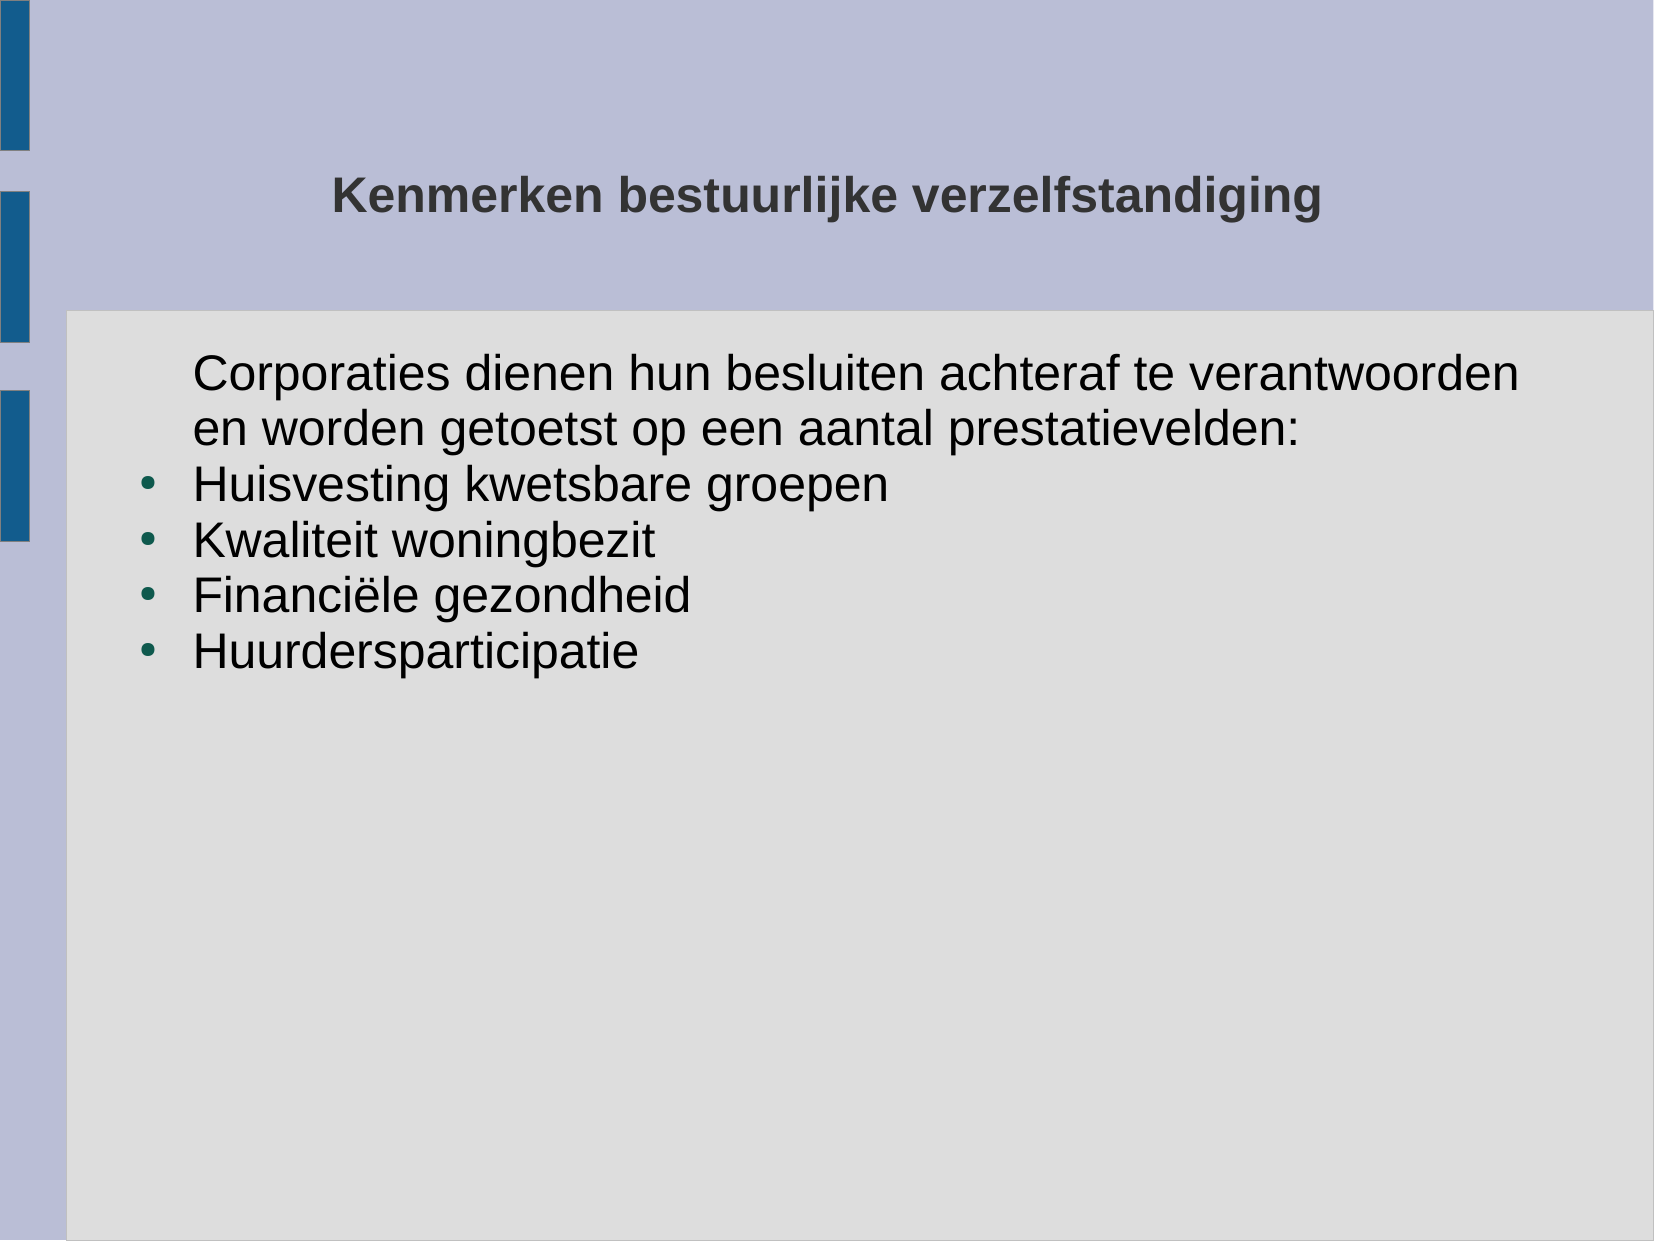

# Kenmerken bestuurlijke verzelfstandiging
Corporaties dienen hun besluiten achteraf te verantwoorden en worden getoetst op een aantal prestatievelden:
Huisvesting kwetsbare groepen
Kwaliteit woningbezit
Financiële gezondheid
Huurdersparticipatie